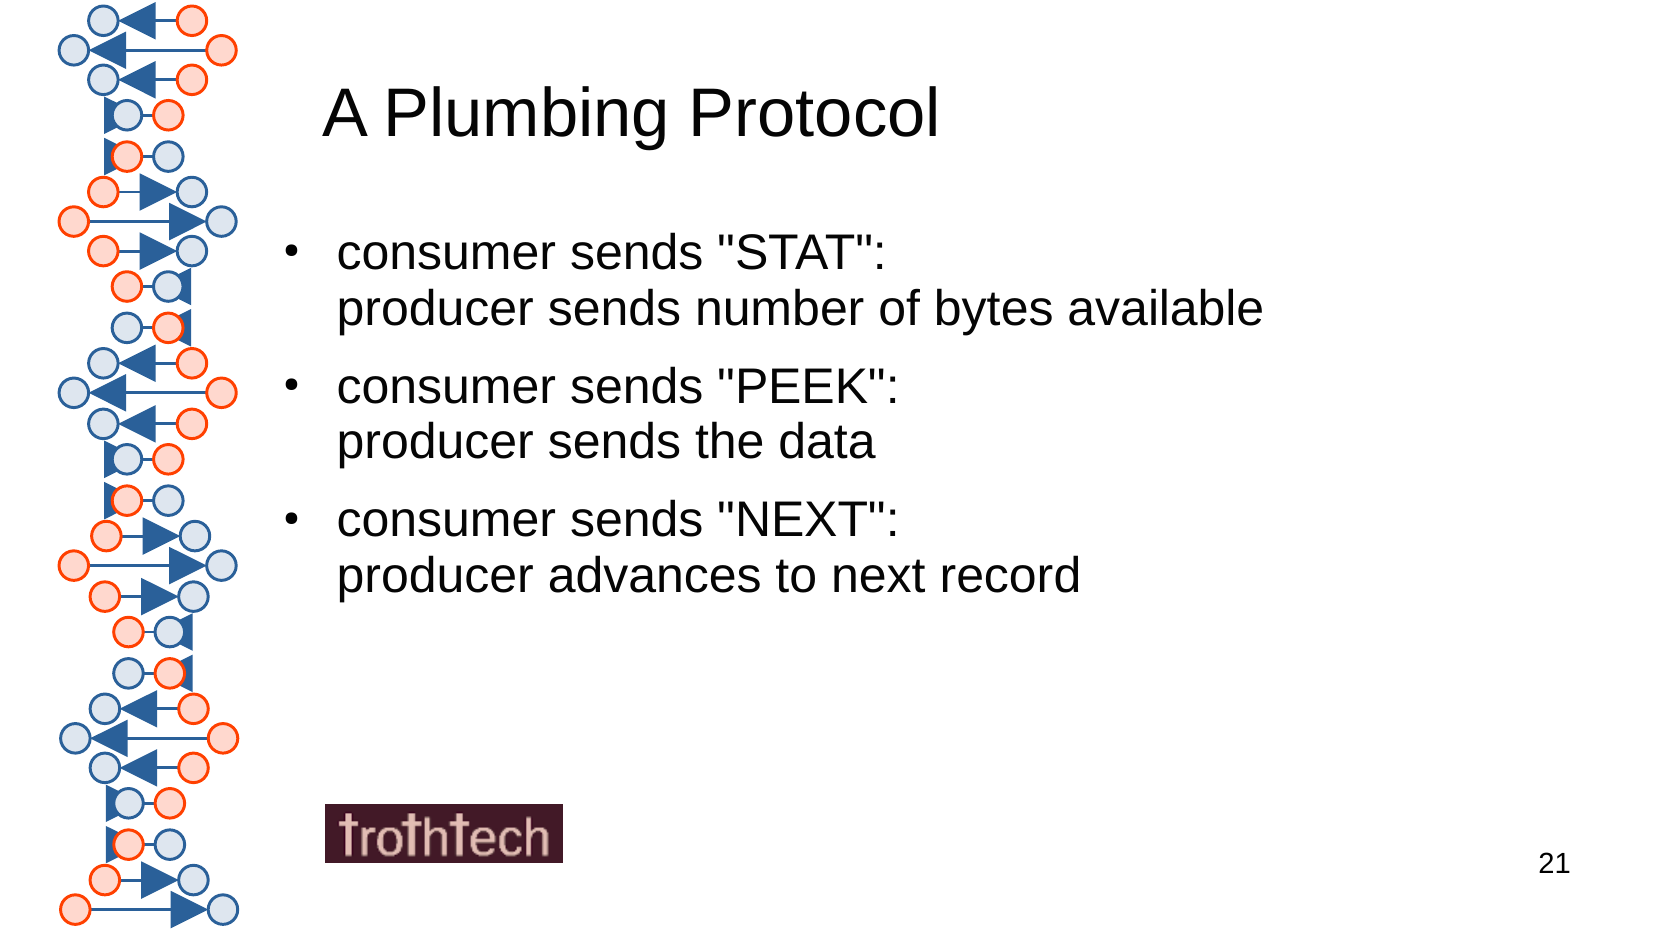

# A Plumbing Protocol
consumer sends "STAT":
producer sends number of bytes available
consumer sends "PEEK":
producer sends the data
consumer sends "NEXT":
producer advances to next record
21